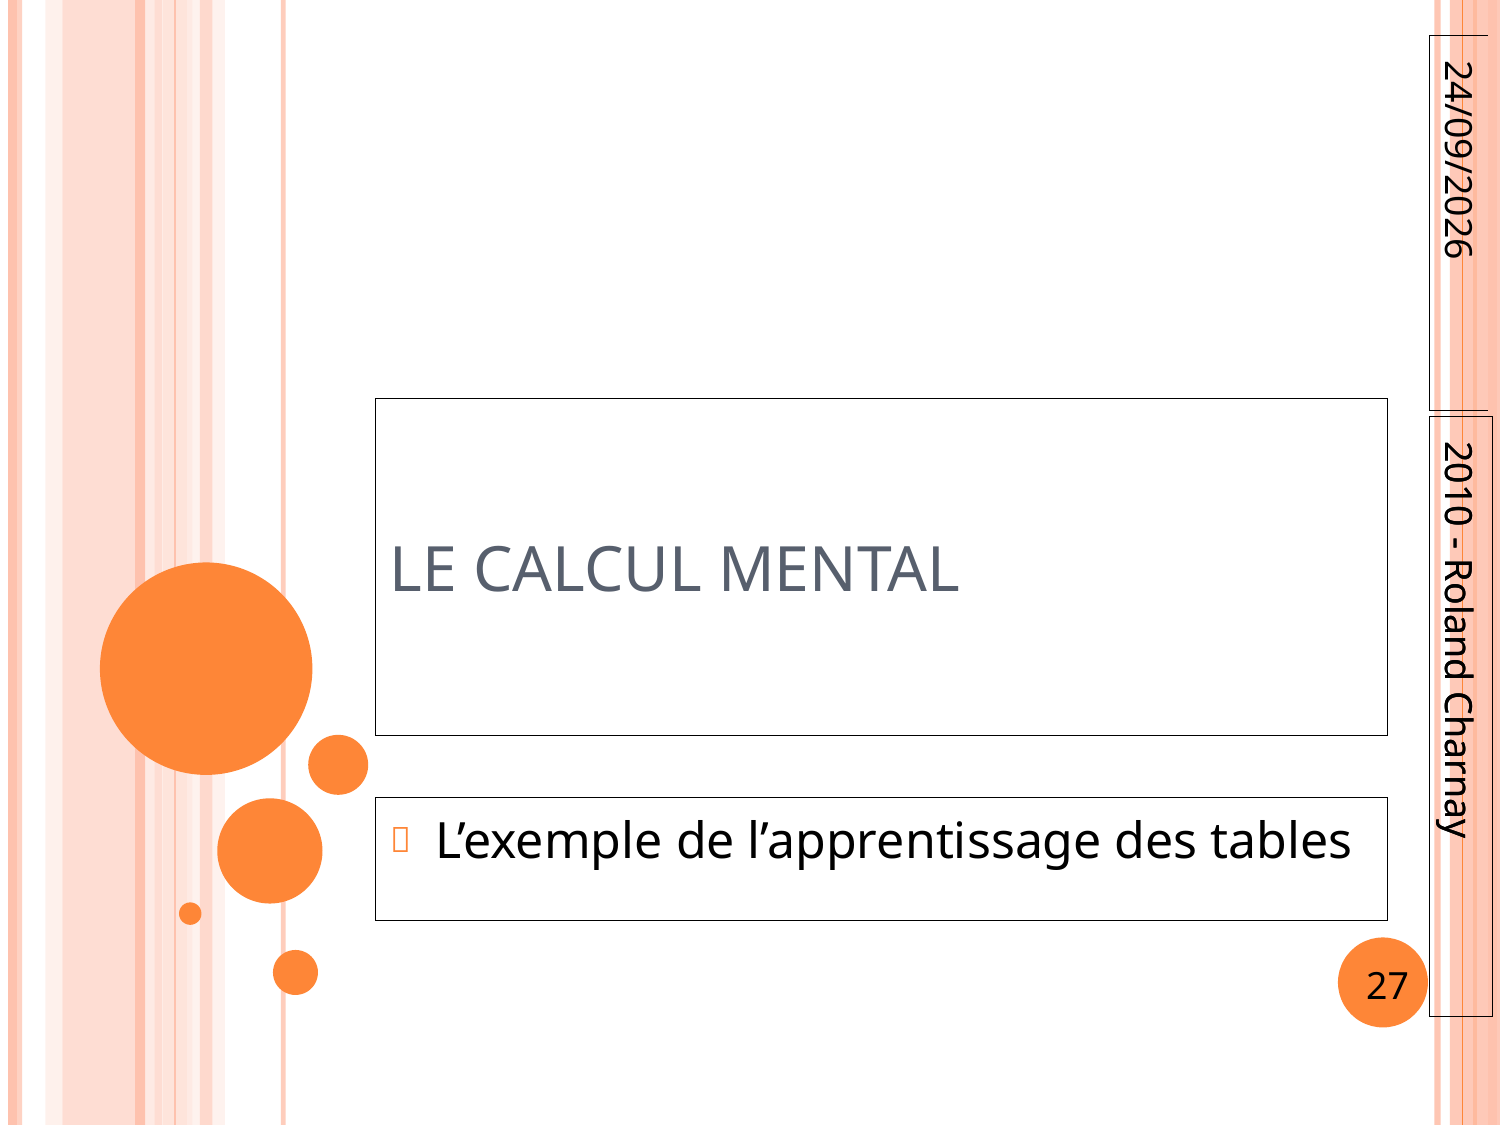

# LE CALCUL MENTAL
<footer>2010 - Roland Charnay
L’exemple de l’apprentissage des tables